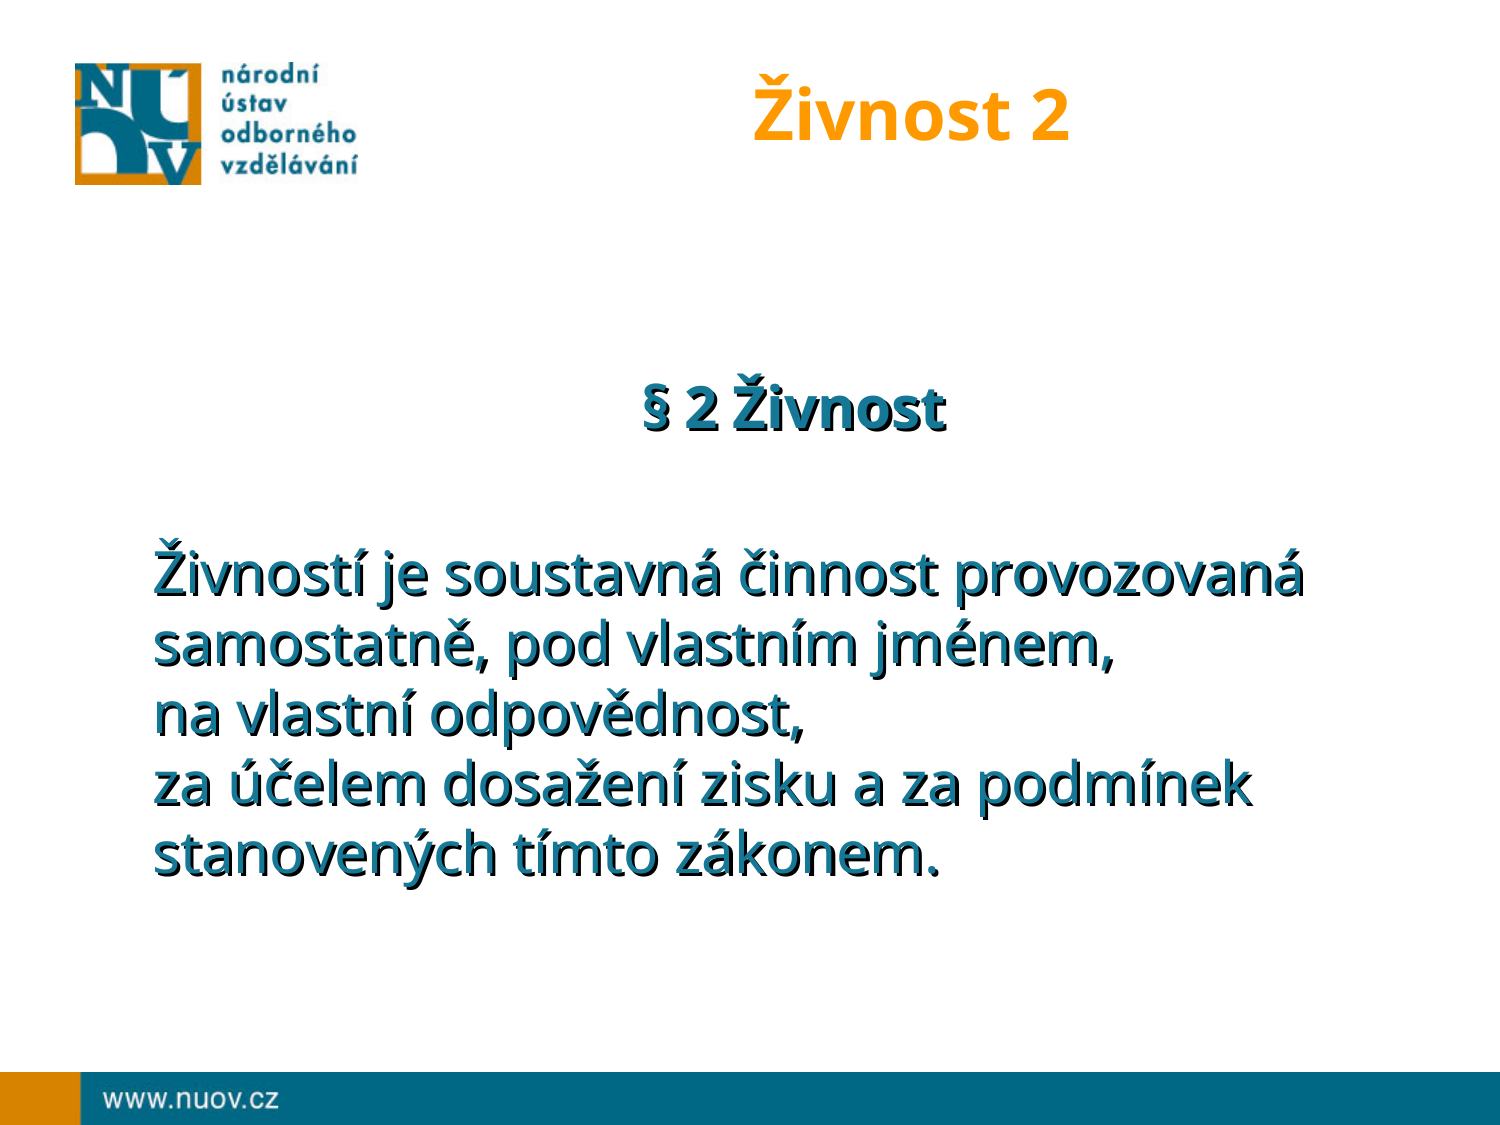

# Živnost 2
§ 2 Živnost
Živností je soustavná činnost provozovaná samostatně, pod vlastním jménem,
na vlastní odpovědnost,
za účelem dosažení zisku a za podmínek stanovených tímto zákonem.